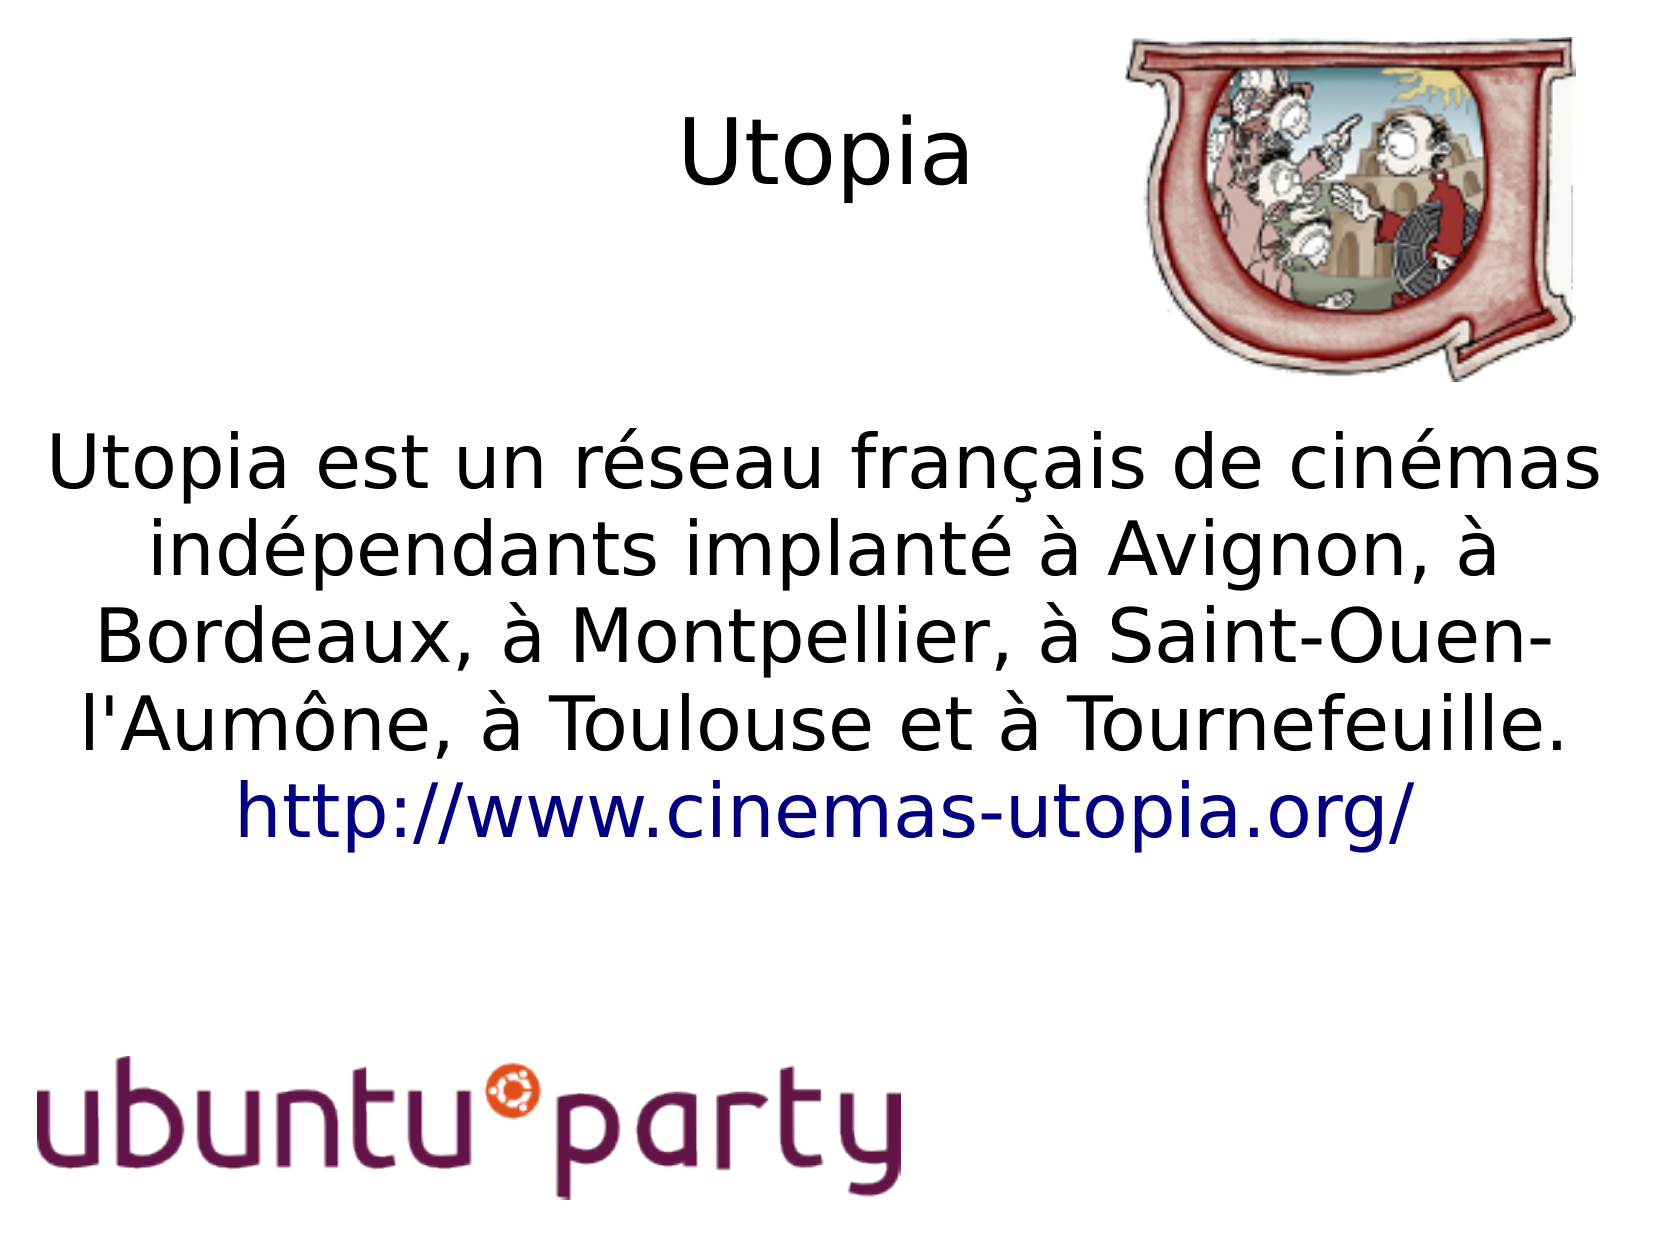

# Utopia
Utopia est un réseau français de cinémas indépendants implanté à Avignon, à Bordeaux, à Montpellier, à Saint-Ouen-l'Aumône, à Toulouse et à Tournefeuille.
http://www.cinemas-utopia.org/